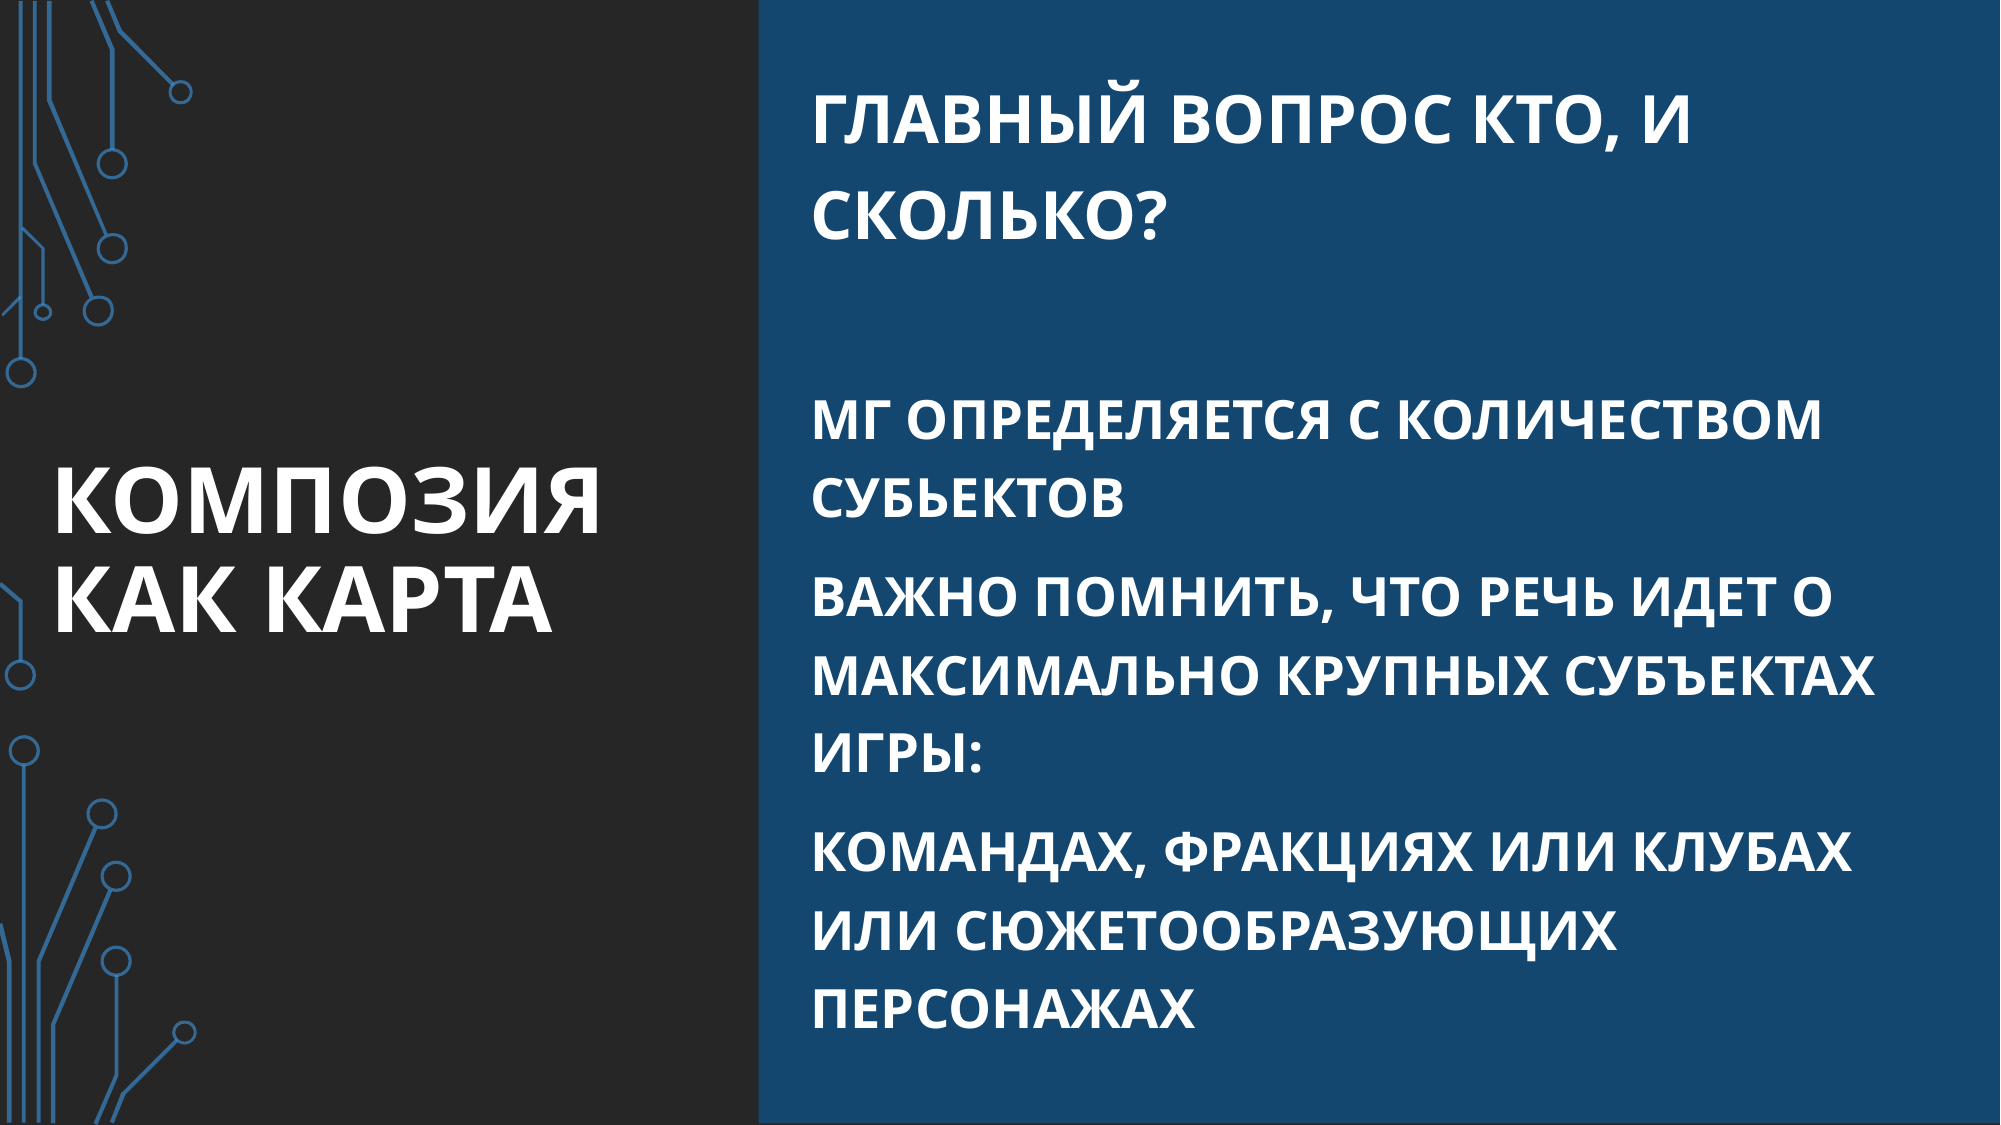

композИЯ КАК КАРТА
# Главный вопрос кто, и сКОЛЬКО?
мг ОПРЕДЕЛЯЕТСЯ С КОЛИЧЕСТВОМ СУБЬЕКТОВ
вАЖНО ПОМНИТЬ, ЧТО РЕЧЬ ИДЕТ О МАКСИМАЛЬНО КРУПНЫХ СУБЪЕКТАХ ИГРЫ:
КОМАНДАХ, ФРАКЦИЯХ ИЛИ КЛУБАХ ИЛИ СЮЖЕТООБРАЗУЮЩИХ ПЕРСОНАЖАХ